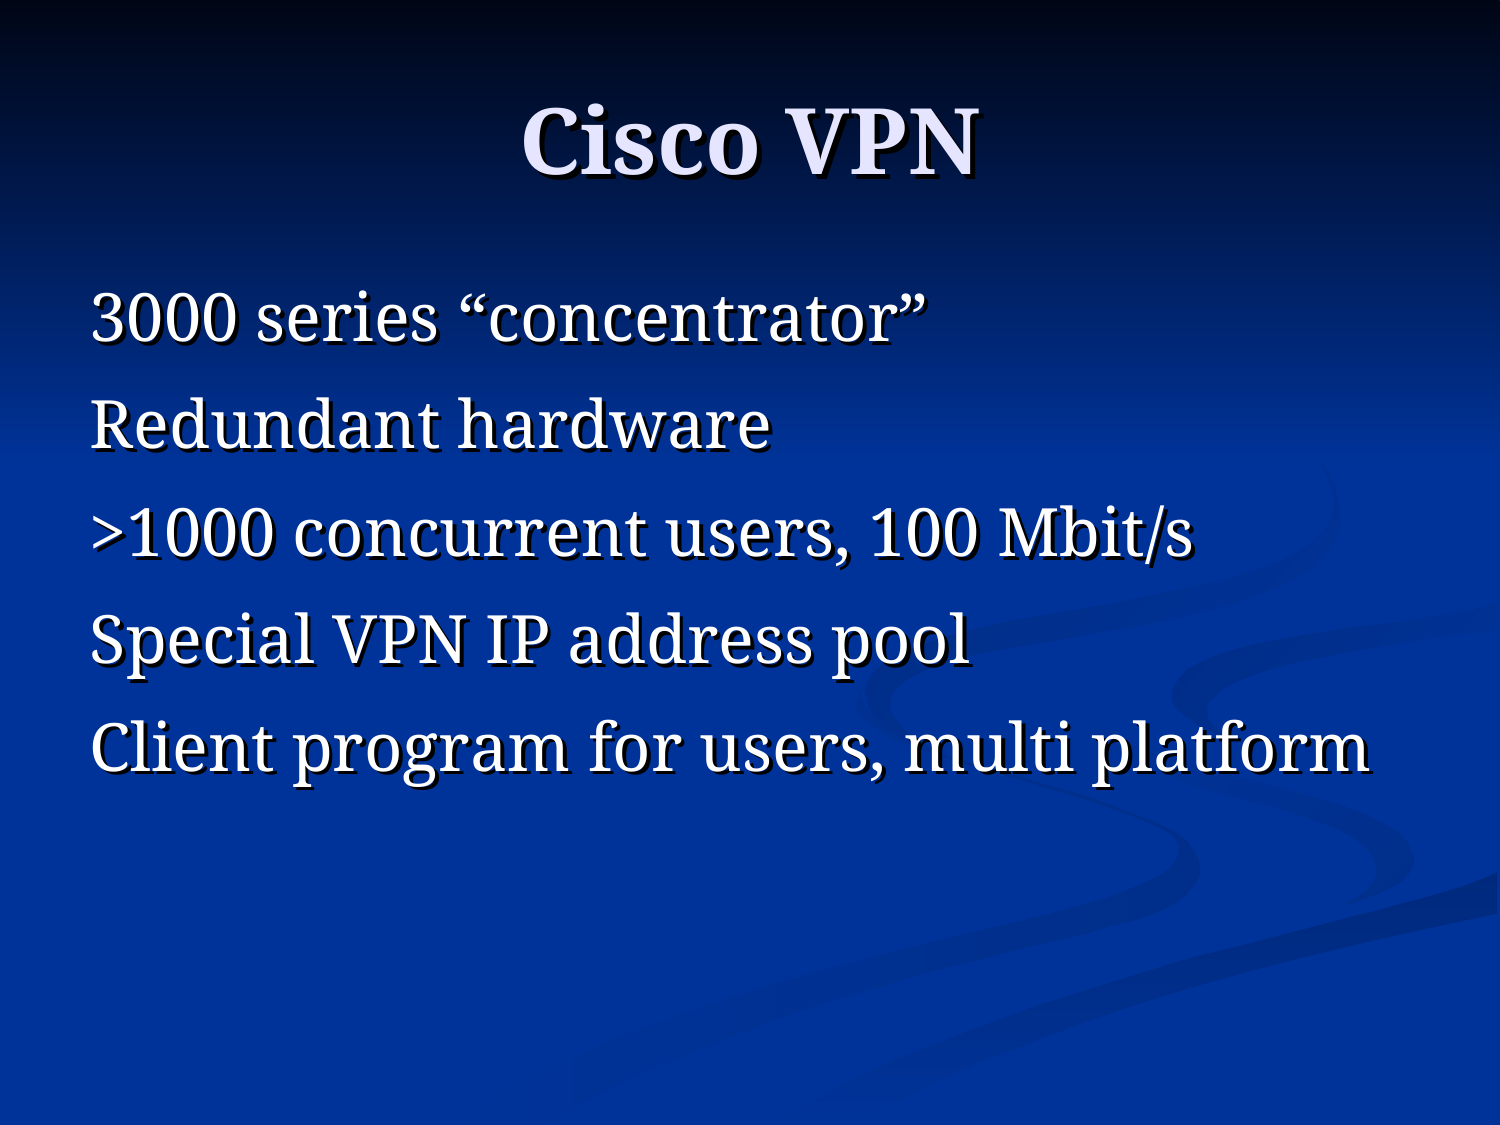

# Cisco VPN
3000 series “concentrator”
Redundant hardware
>1000 concurrent users, 100 Mbit/s
Special VPN IP address pool
Client program for users, multi platform